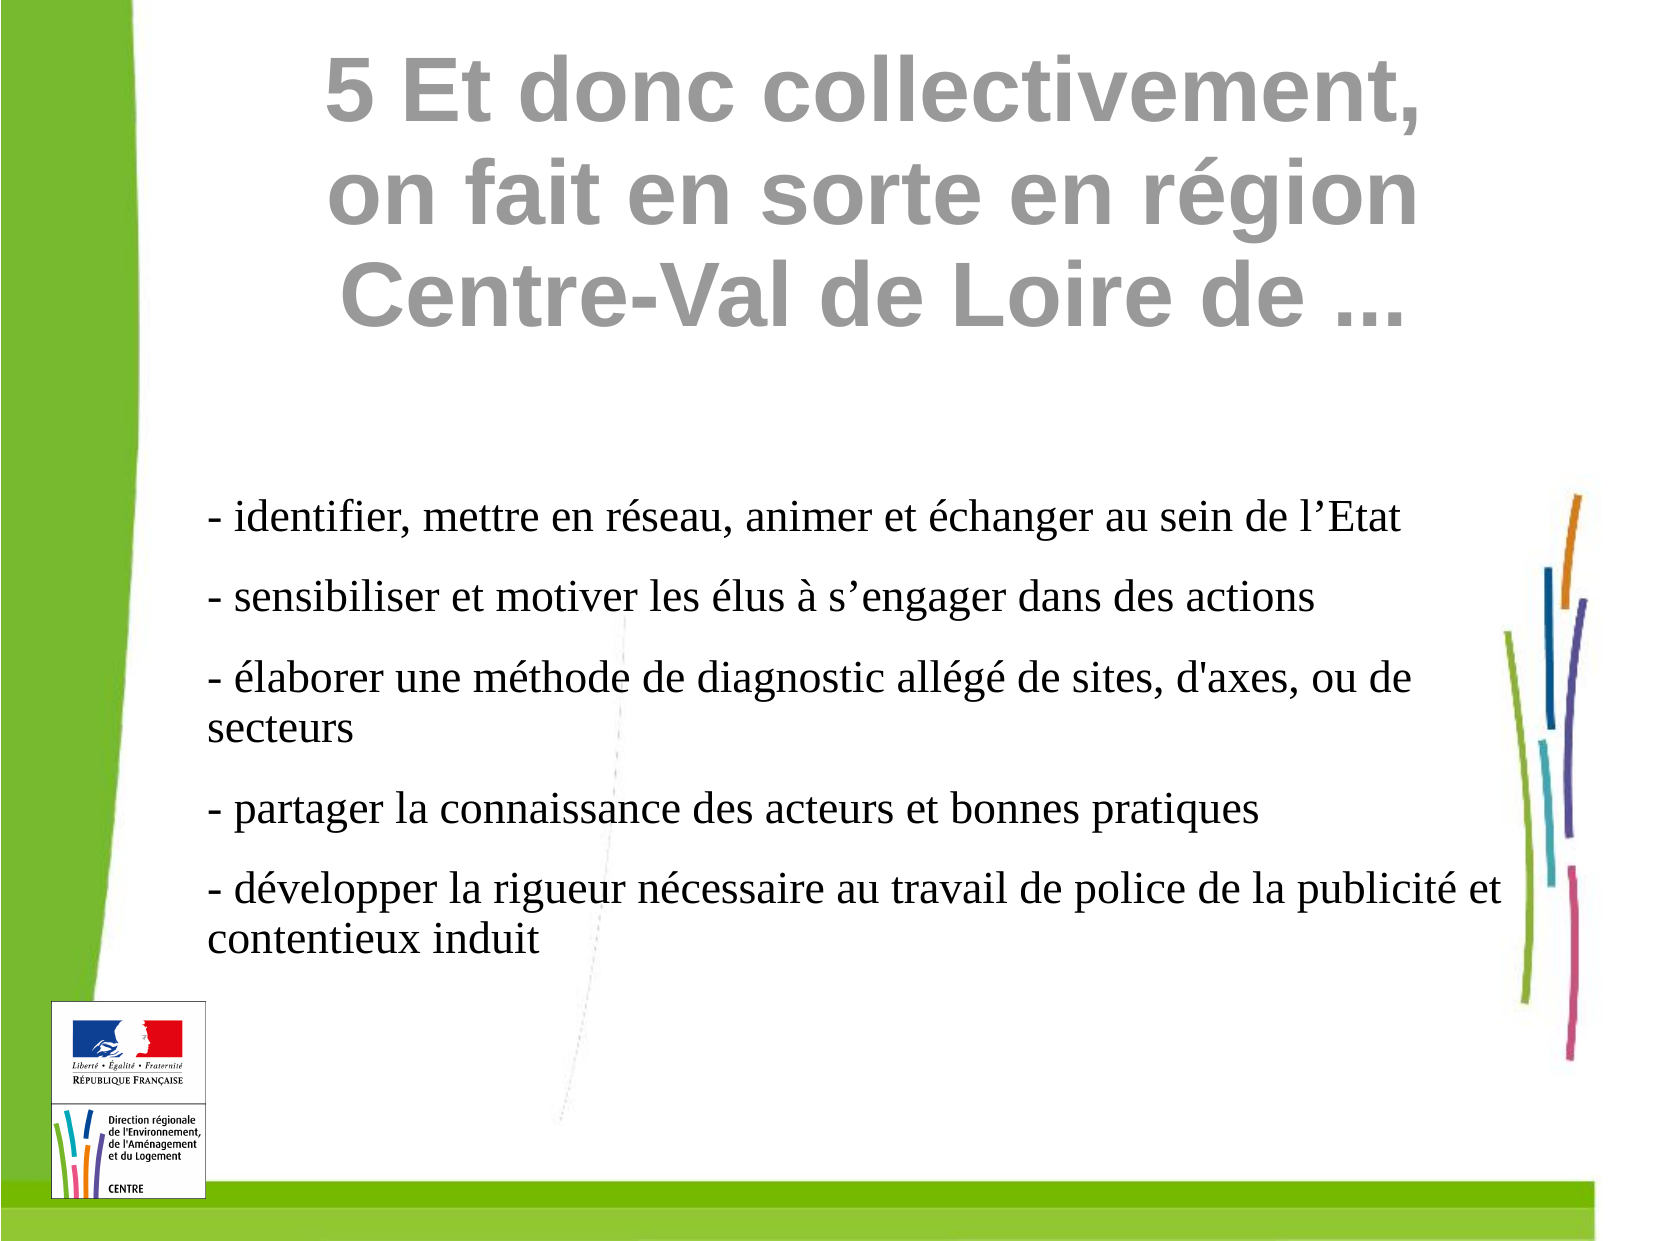

# 5 Et donc collectivement, on fait en sorte en région Centre-Val de Loire de ...
- identifier, mettre en réseau, animer et échanger au sein de l’Etat
- sensibiliser et motiver les élus à s’engager dans des actions
- élaborer une méthode de diagnostic allégé de sites, d'axes, ou de secteurs
- partager la connaissance des acteurs et bonnes pratiques
- développer la rigueur nécessaire au travail de police de la publicité et contentieux induit